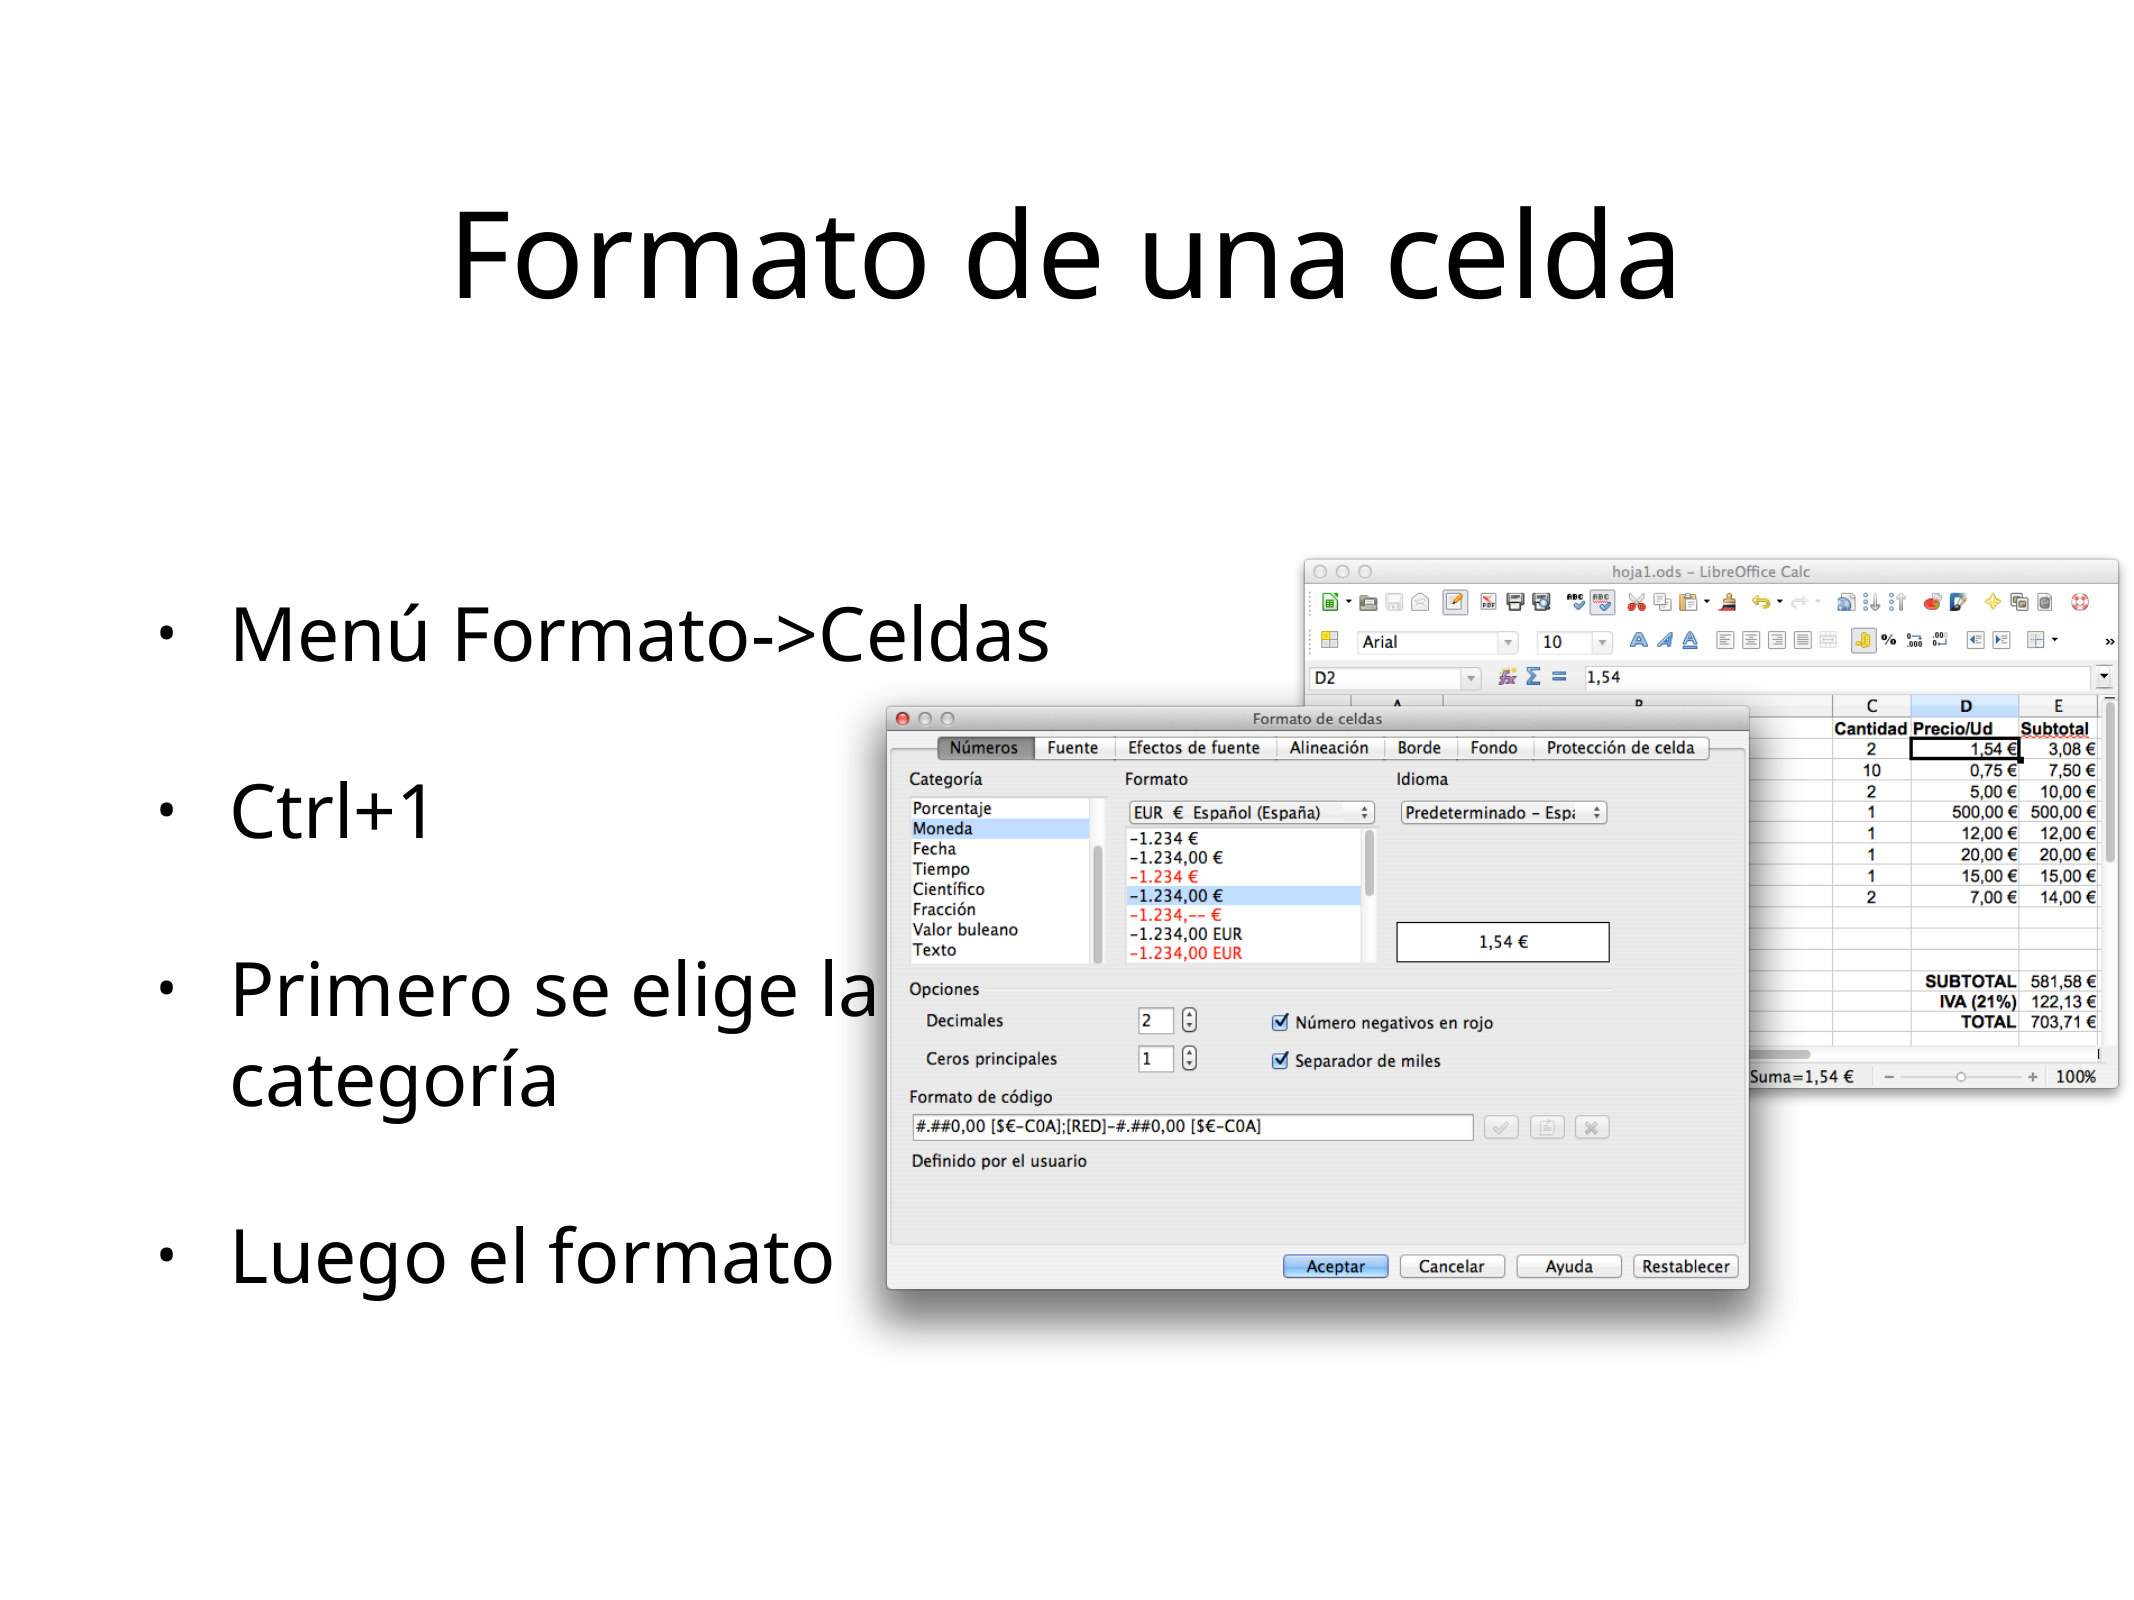

# Formato de una celda
Menú Formato->Celdas
Ctrl+1
Primero se elige la categoría
Luego el formato